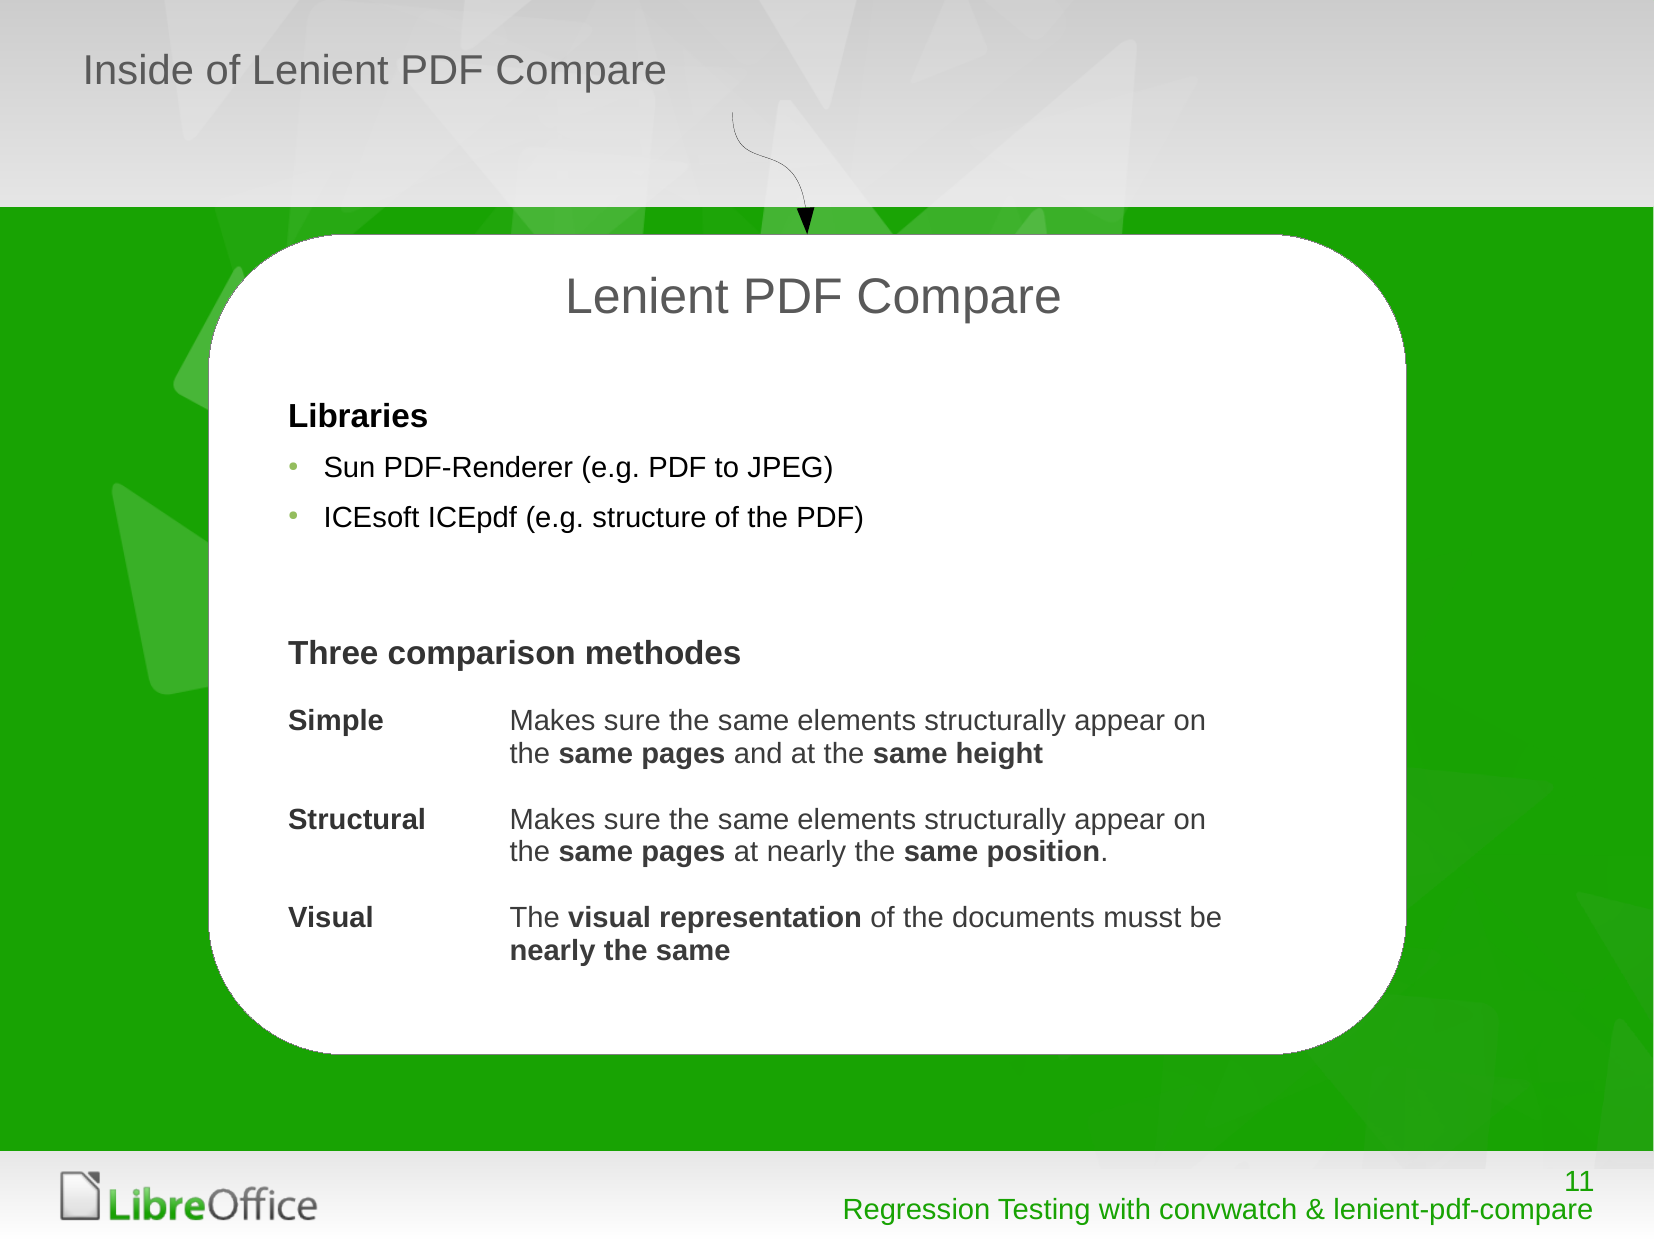

# Inside of Lenient PDF Compare
Lenient PDF Compare
Libraries
Sun PDF-Renderer (e.g. PDF to JPEG)
ICEsoft ICEpdf (e.g. structure of the PDF)
Three comparison methodes
Simple 		Makes sure the same elements structurally appear on
			the same pages and at the same height
Structural 		Makes sure the same elements structurally appear on
			the same pages at nearly the same position.
Visual 		The visual representation of the documents musst be
		 	nearly the same
11
Regression Testing with convwatch & lenient-pdf-compare